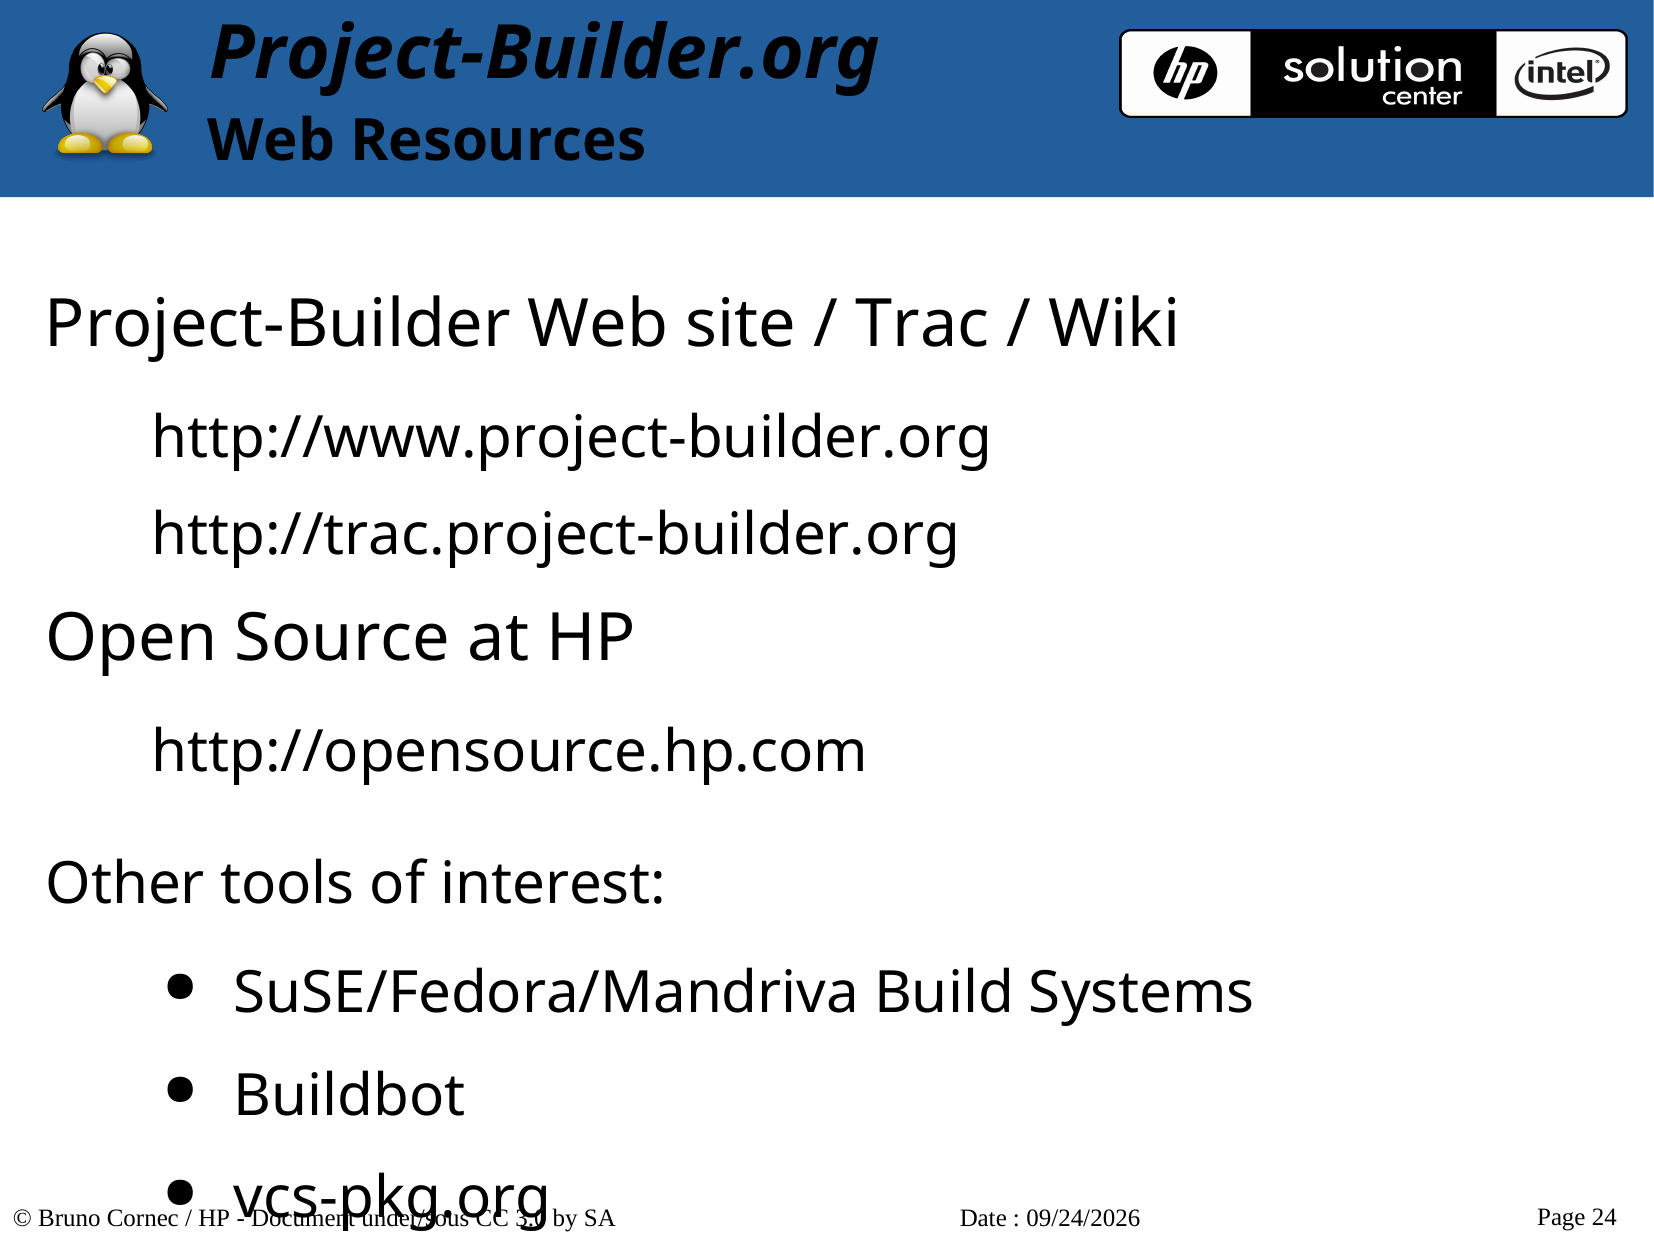

Web Resources
# Project-Builder Web site / Trac / Wiki
http://www.project-builder.org
http://trac.project-builder.org
Open Source at HP
http://opensource.hp.com
Other tools of interest:
SuSE/Fedora/Mandriva Build Systems
Buildbot
vcs-pkg.org